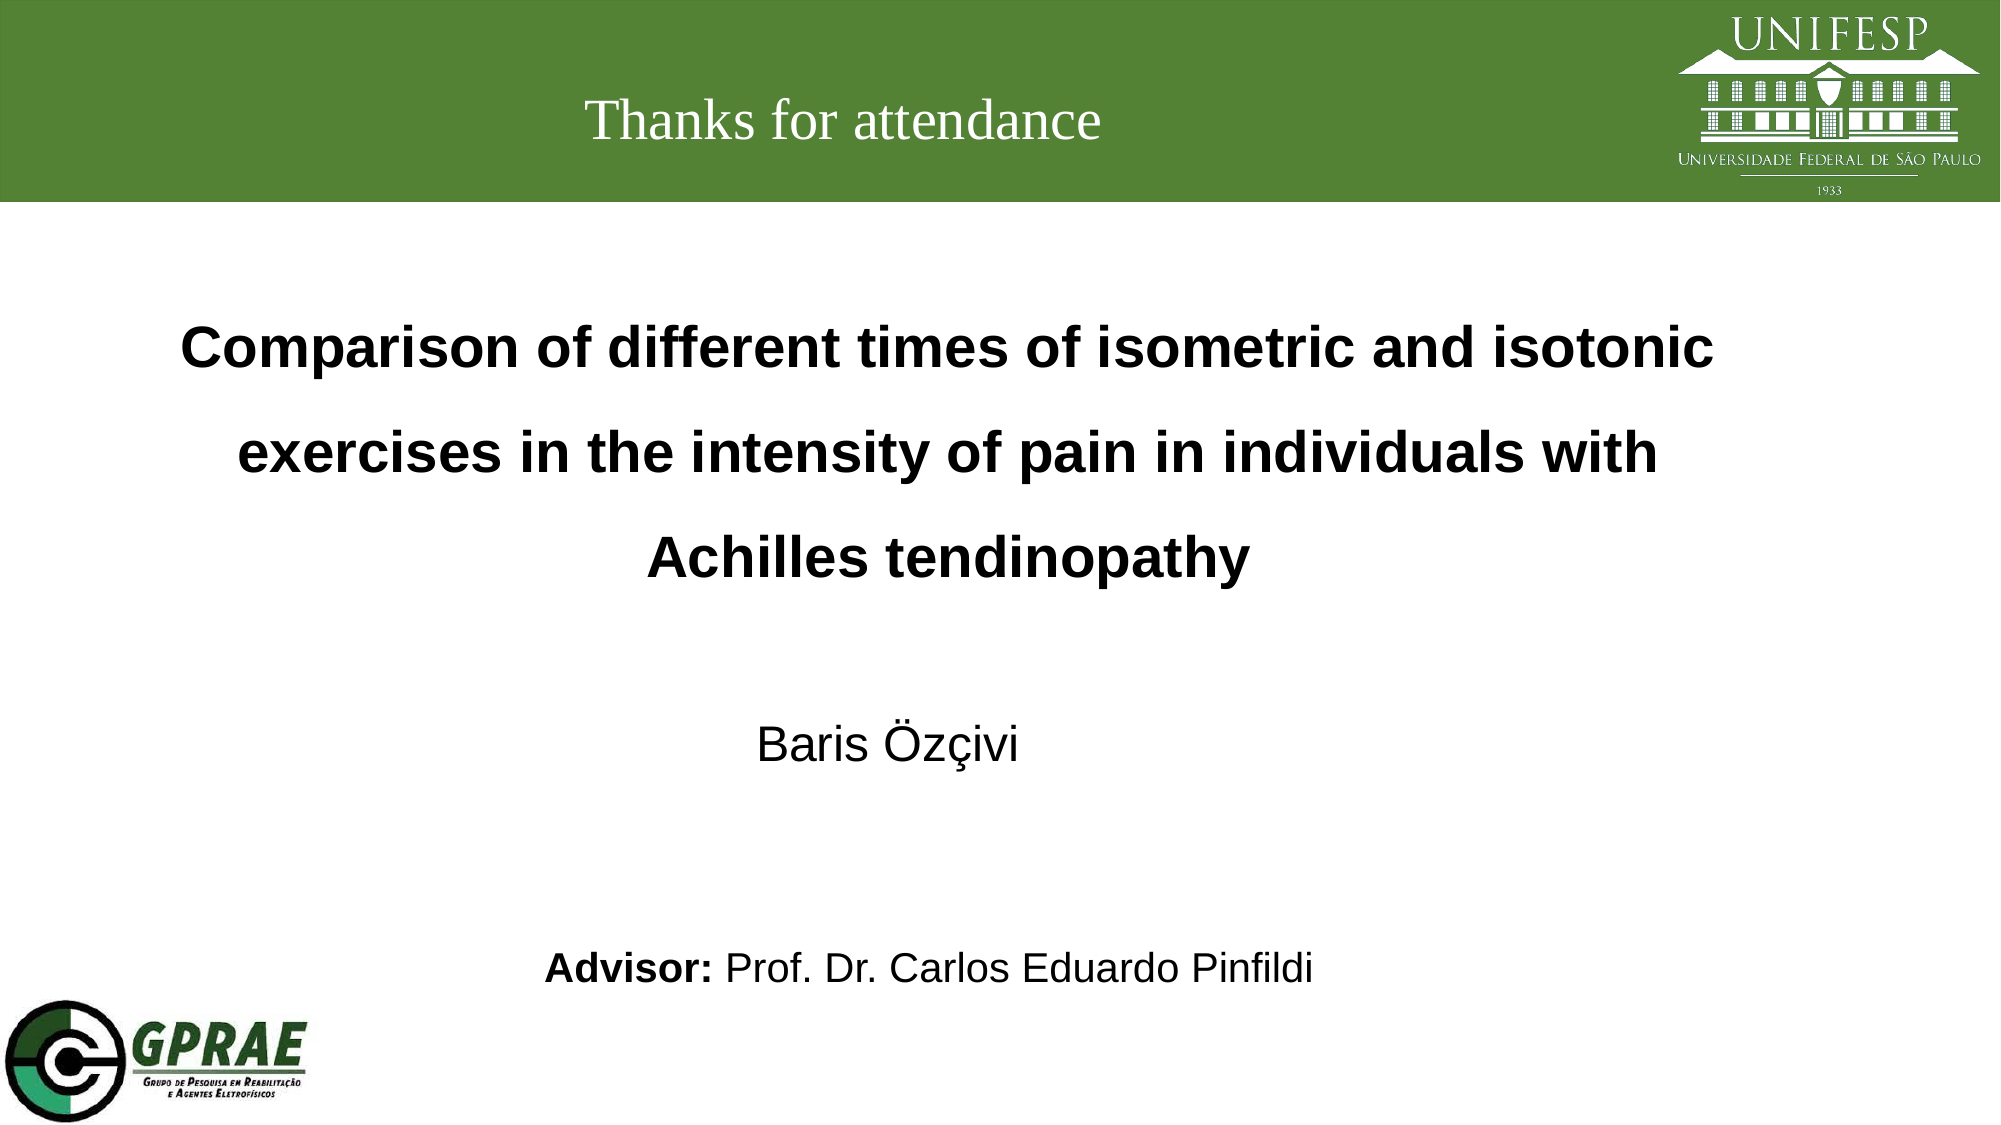

Thanks for attendance
Comparison of different times of isometric and isotonic exercises in the intensity of pain in individuals with Achilles tendinopathy
Baris Özçivi
Advisor: Prof. Dr. Carlos Eduardo Pinfildi